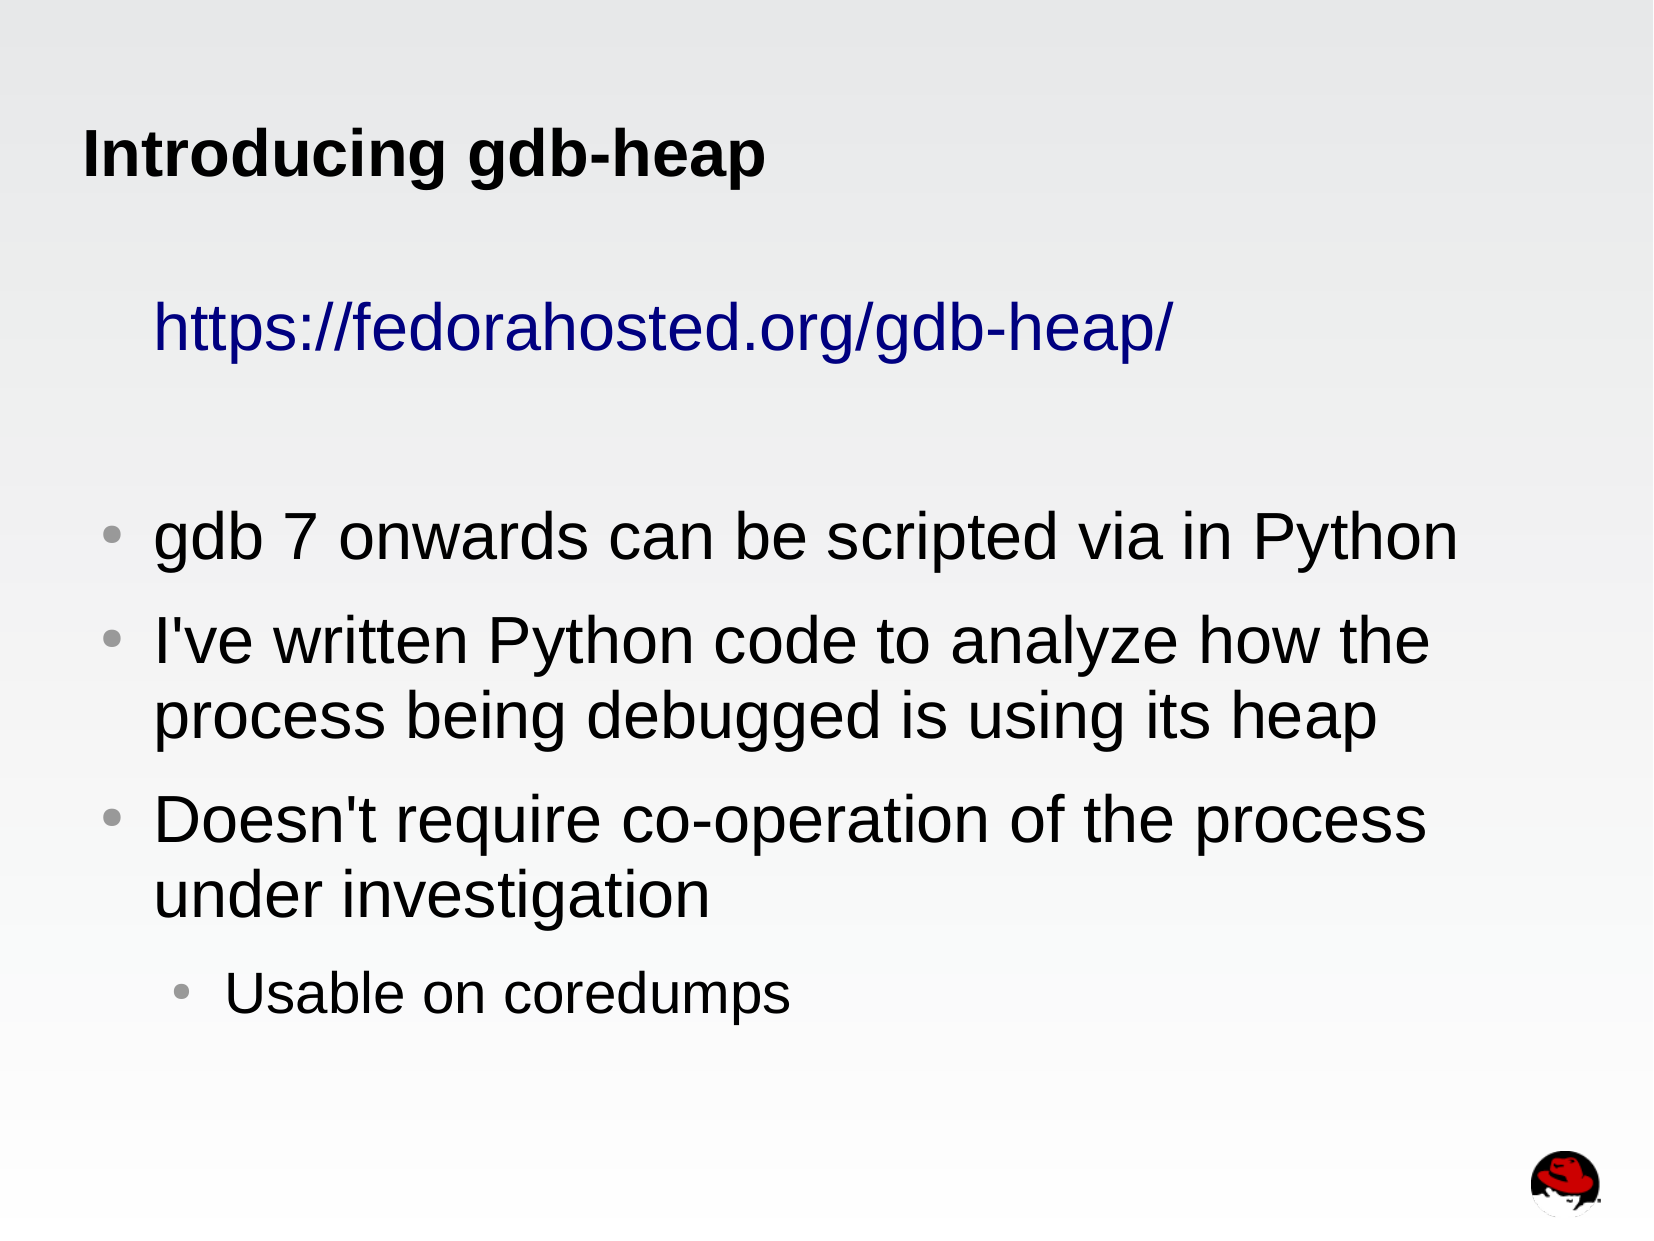

# Introducing gdb-heap
https://fedorahosted.org/gdb-heap/
gdb 7 onwards can be scripted via in Python
I've written Python code to analyze how the process being debugged is using its heap
Doesn't require co-operation of the process under investigation
Usable on coredumps